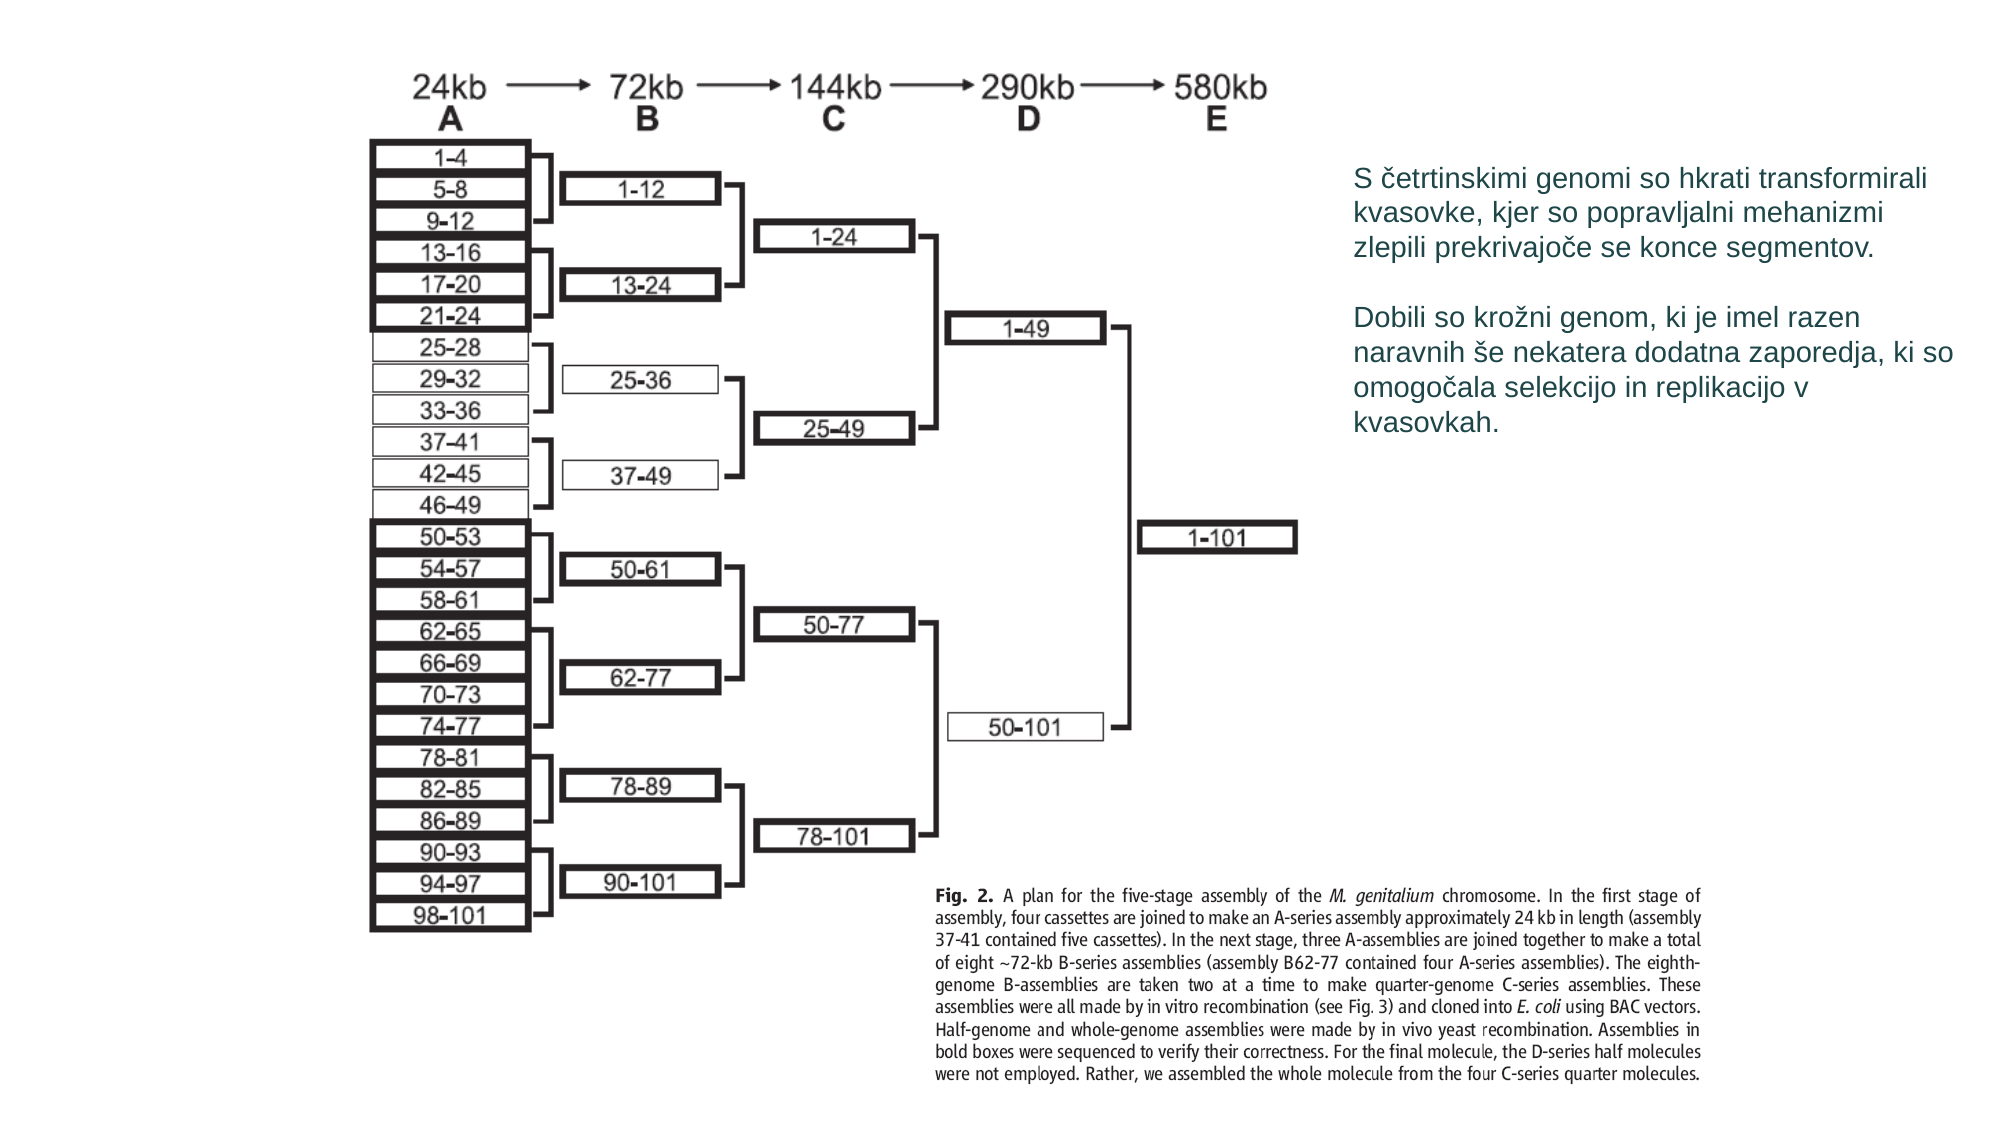

S četrtinskimi genomi so hkrati transformirali
kvasovke, kjer so popravljalni mehanizmi zlepili prekrivajoče se konce segmentov.
Dobili so krožni genom, ki je imel razen naravnih še nekatera dodatna zaporedja, ki so omogočala selekcijo in replikacijo v kvasovkah.